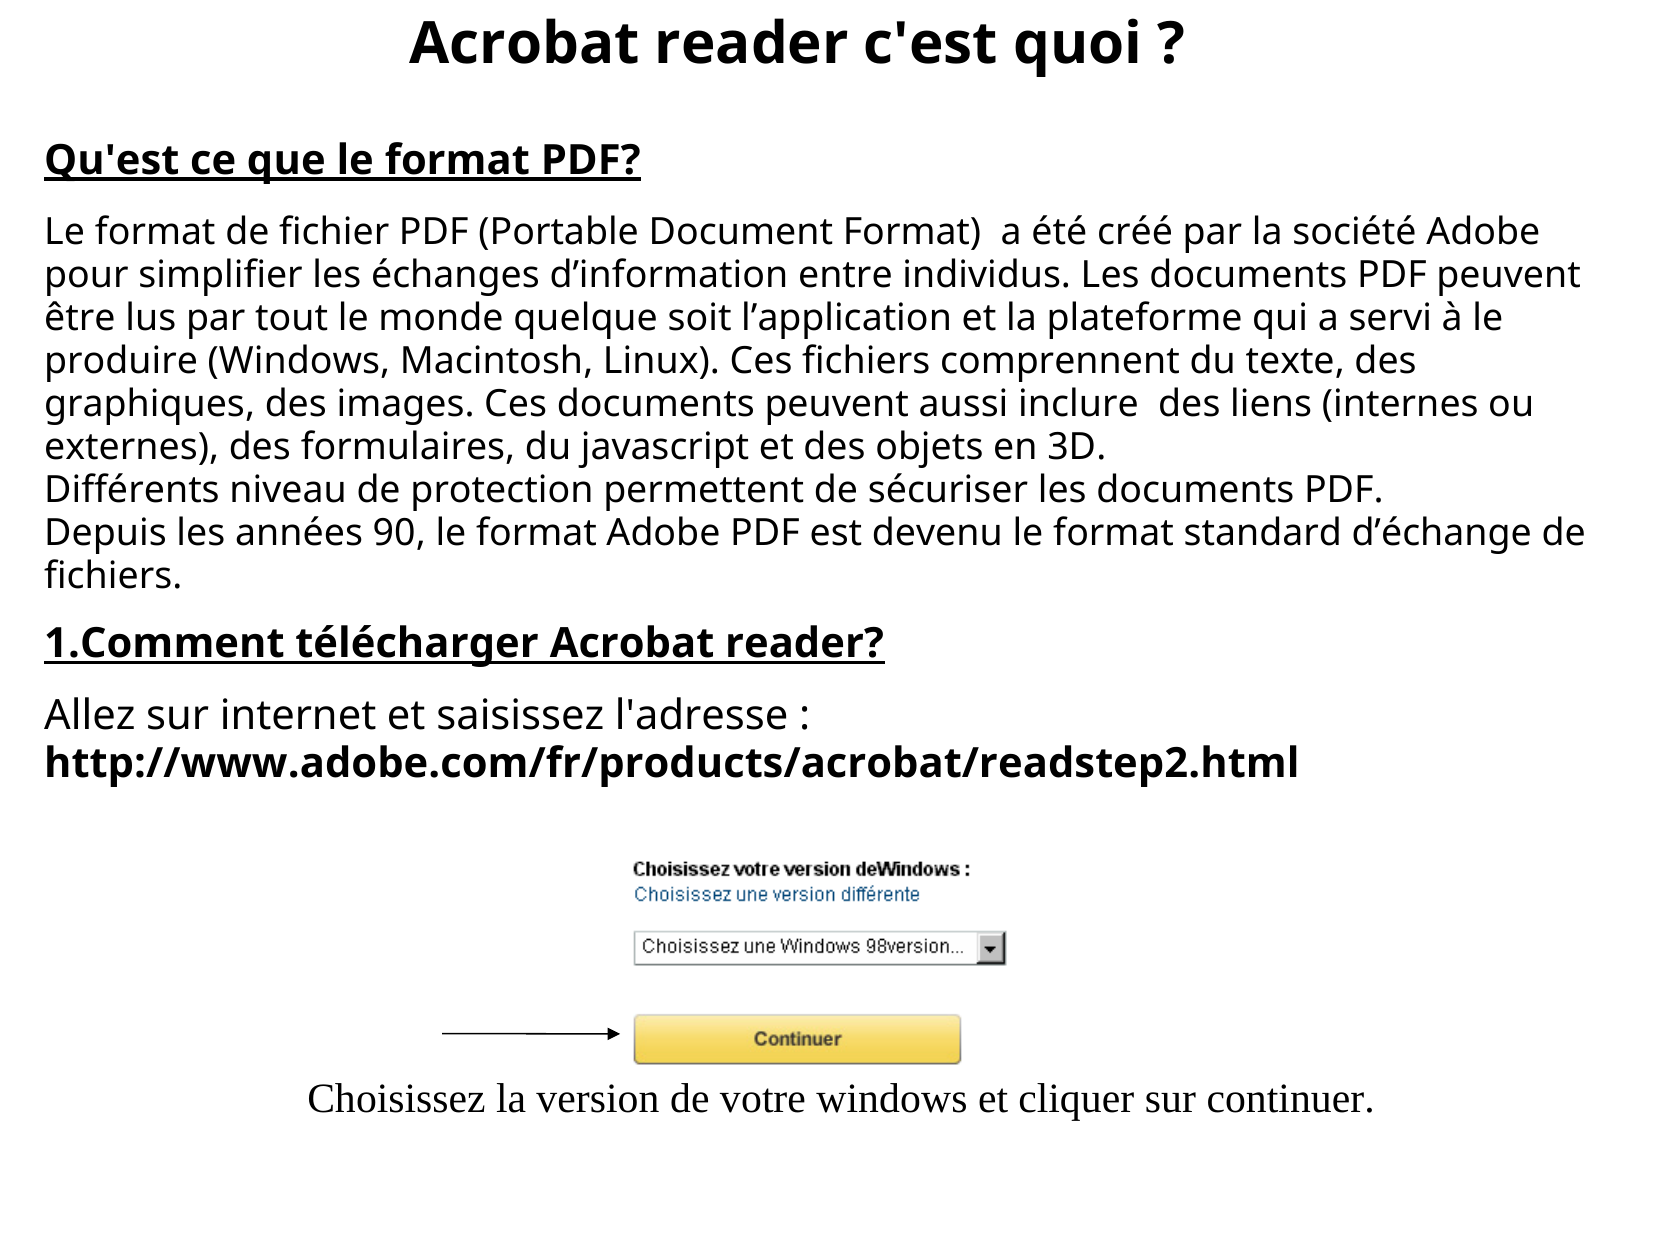

Acrobat reader c'est quoi ?
Qu'est ce que le format PDF?
Le format de fichier PDF (Portable Document Format) a été créé par la société Adobe
pour simplifier les échanges d’information entre individus. Les documents PDF peuvent
être lus par tout le monde quelque soit l’application et la plateforme qui a servi à le
produire (Windows, Macintosh, Linux). Ces fichiers comprennent du texte, des
graphiques, des images. Ces documents peuvent aussi inclure des liens (internes ou
externes), des formulaires, du javascript et des objets en 3D.
Différents niveau de protection permettent de sécuriser les documents PDF.
Depuis les années 90, le format Adobe PDF est devenu le format standard d’échange de
fichiers.
1.Comment télécharger Acrobat reader?
Allez sur internet et saisissez l'adresse :
http://www.adobe.com/fr/products/acrobat/readstep2.html
Choisissez la version de votre windows et cliquer sur continuer.